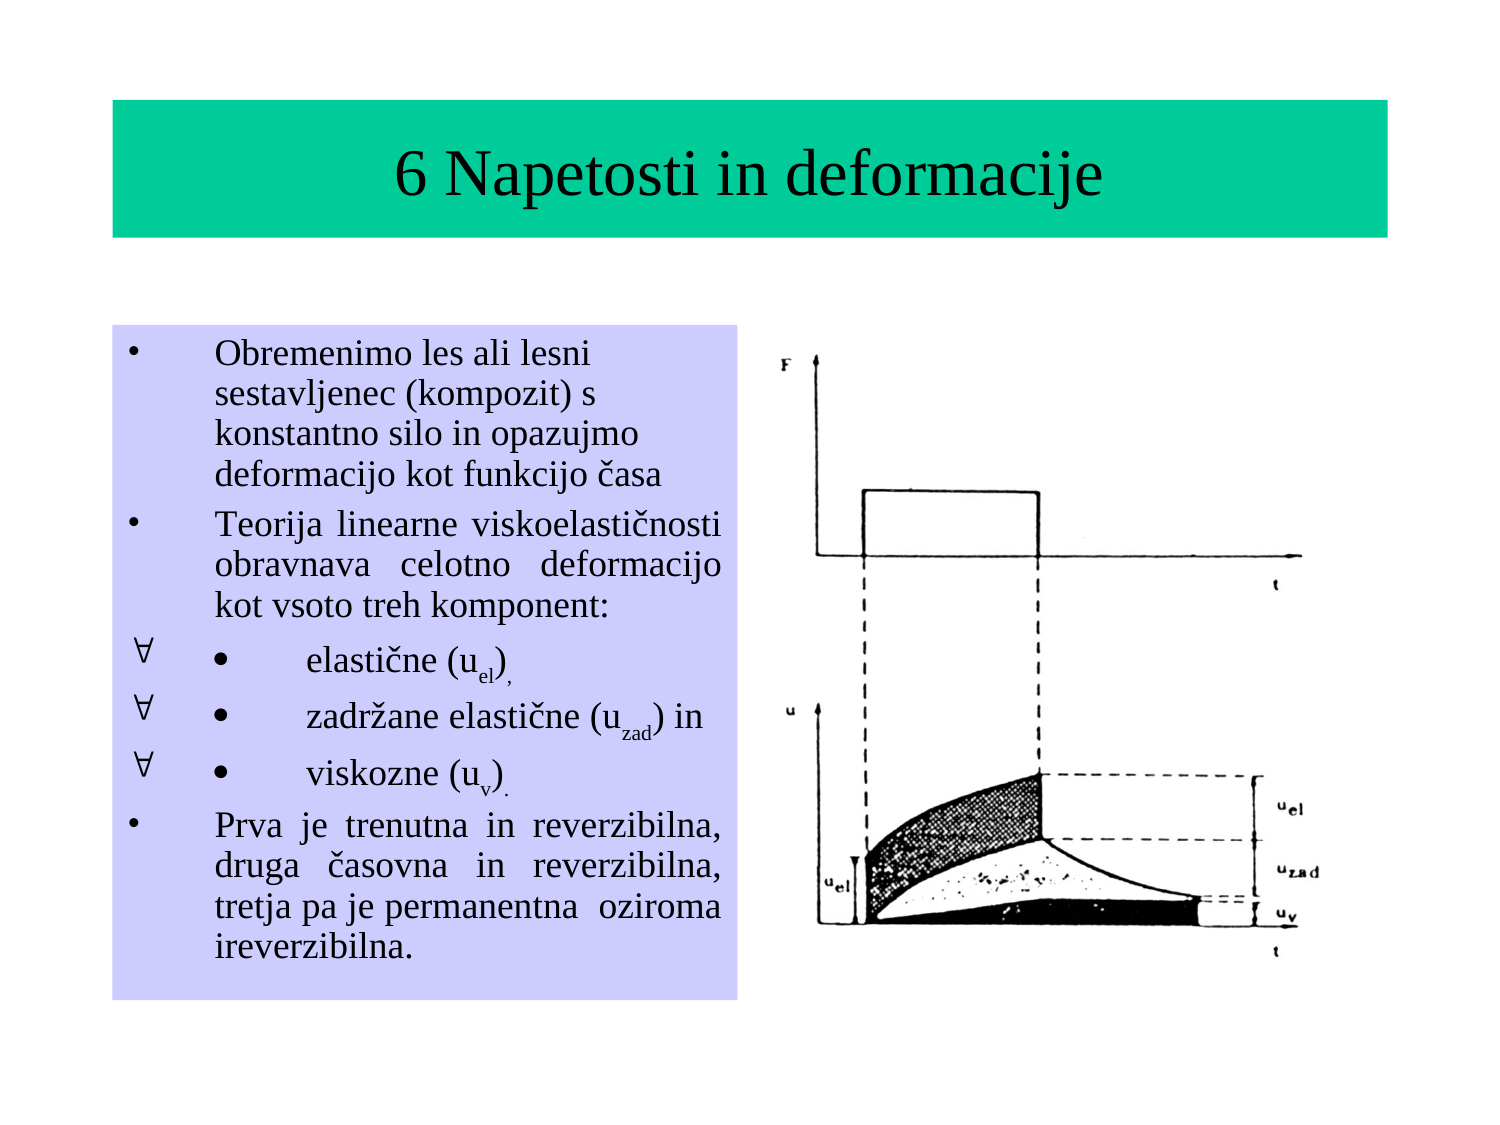

# 6 Napetosti in deformacije
Obremenimo les ali lesni sestavljenec (kompozit) s konstantno silo in opazujmo deformacijo kot funkcijo časa
Teorija linearne viskoelastičnosti obravnava celotno deformacijo kot vsoto treh komponent:
        elastične (uel),
        zadržane elastične (uzad) in
        viskozne (uv).
Prva je trenutna in reverzibilna, druga časovna in reverzibilna, tretja pa je permanentna oziroma ireverzibilna.